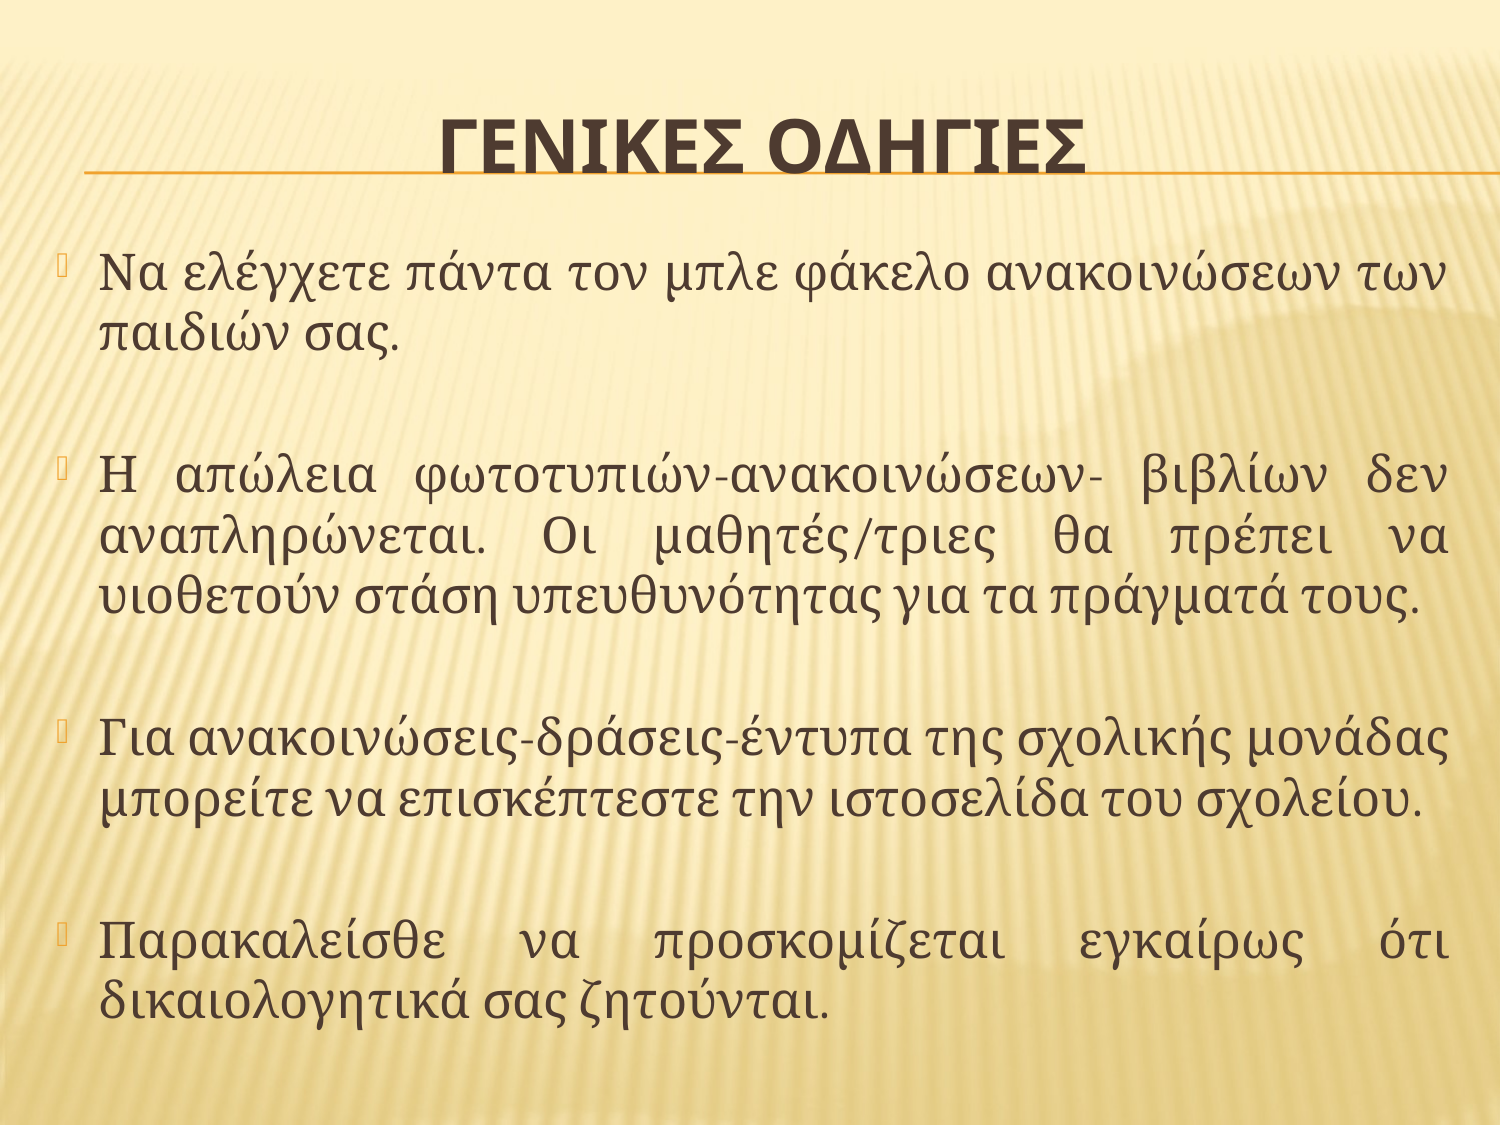

# Γενικεσ οδηγιεσ
Να ελέγχετε πάντα τον μπλε φάκελο ανακοινώσεων των παιδιών σας.
Η απώλεια φωτοτυπιών-ανακοινώσεων- βιβλίων δεν αναπληρώνεται. Οι μαθητές/τριες θα πρέπει να υιοθετούν στάση υπευθυνότητας για τα πράγματά τους.
Για ανακοινώσεις-δράσεις-έντυπα της σχολικής μονάδας μπορείτε να επισκέπτεστε την ιστοσελίδα του σχολείου.
Παρακαλείσθε να προσκομίζεται εγκαίρως ότι δικαιολογητικά σας ζητούνται.